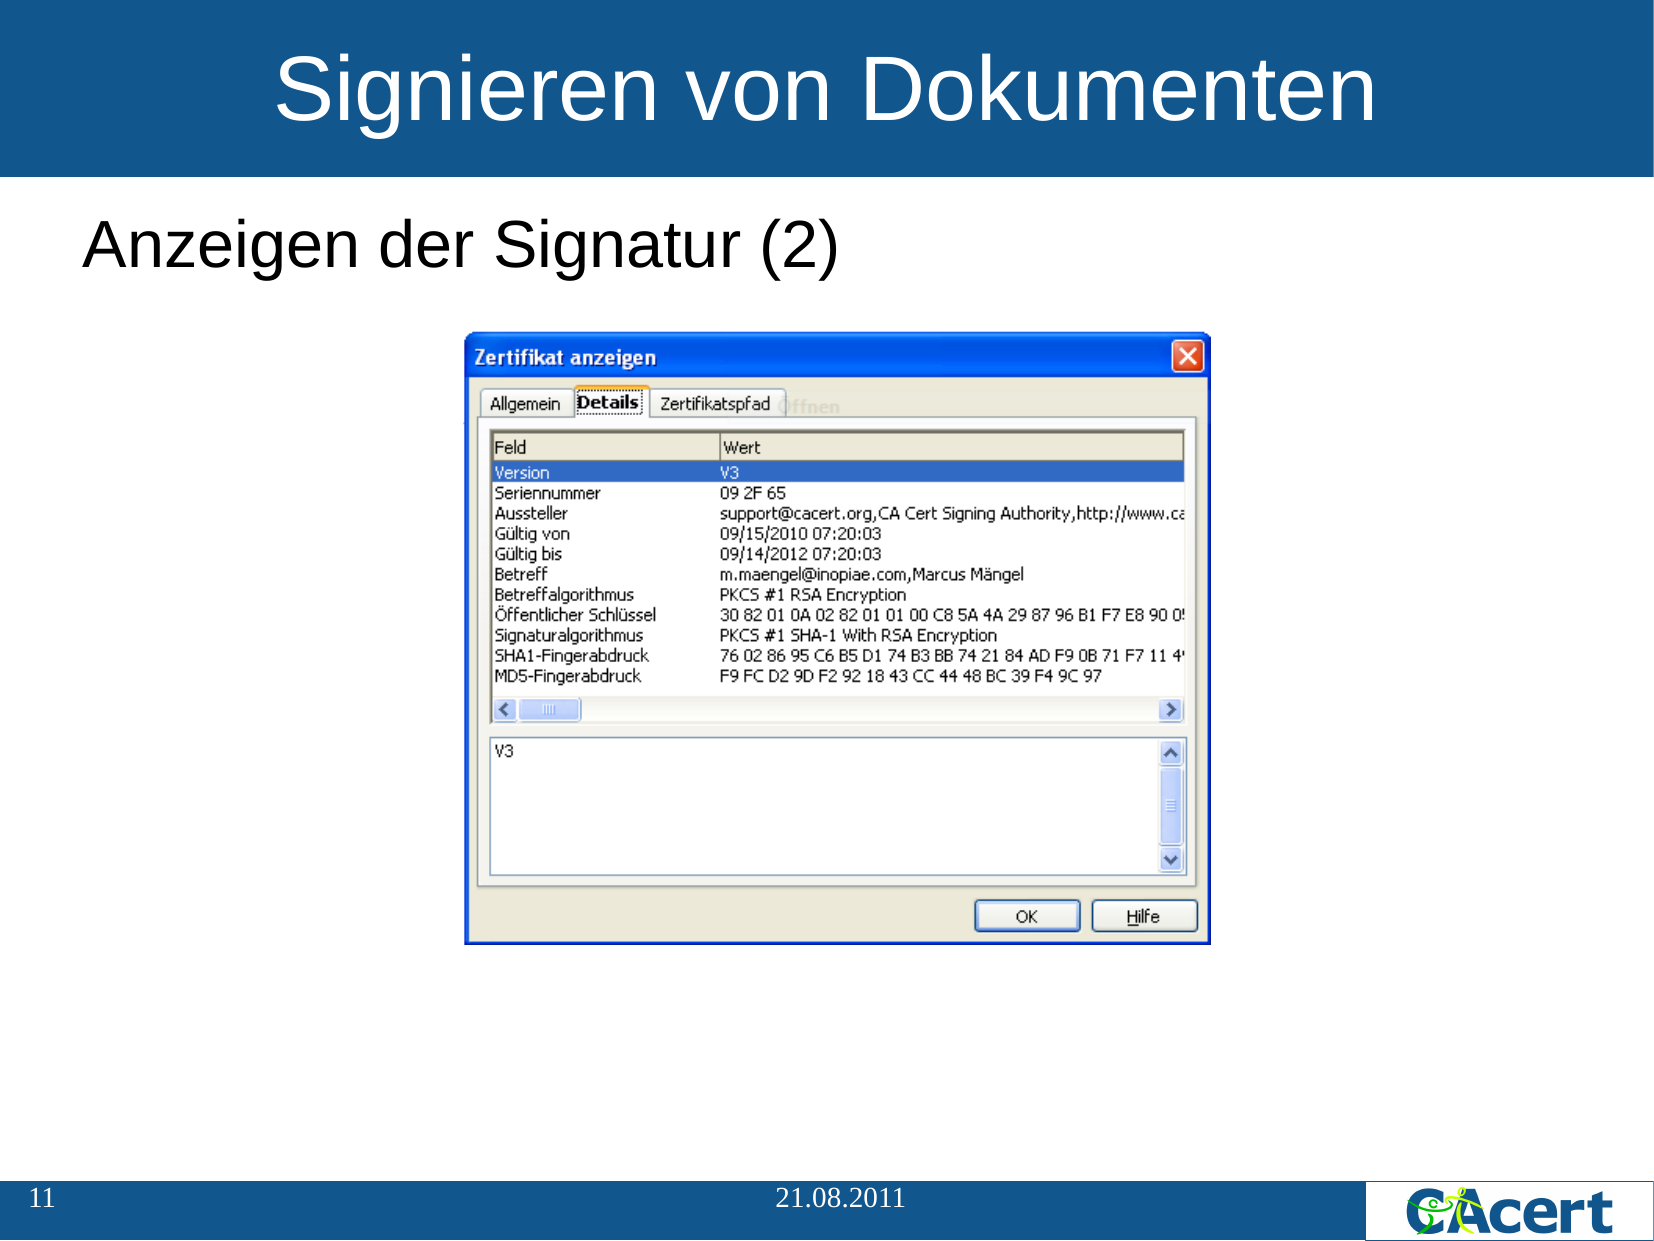

# Signieren von Dokumenten
Anzeigen der Signatur (2)
11
21.08.2011